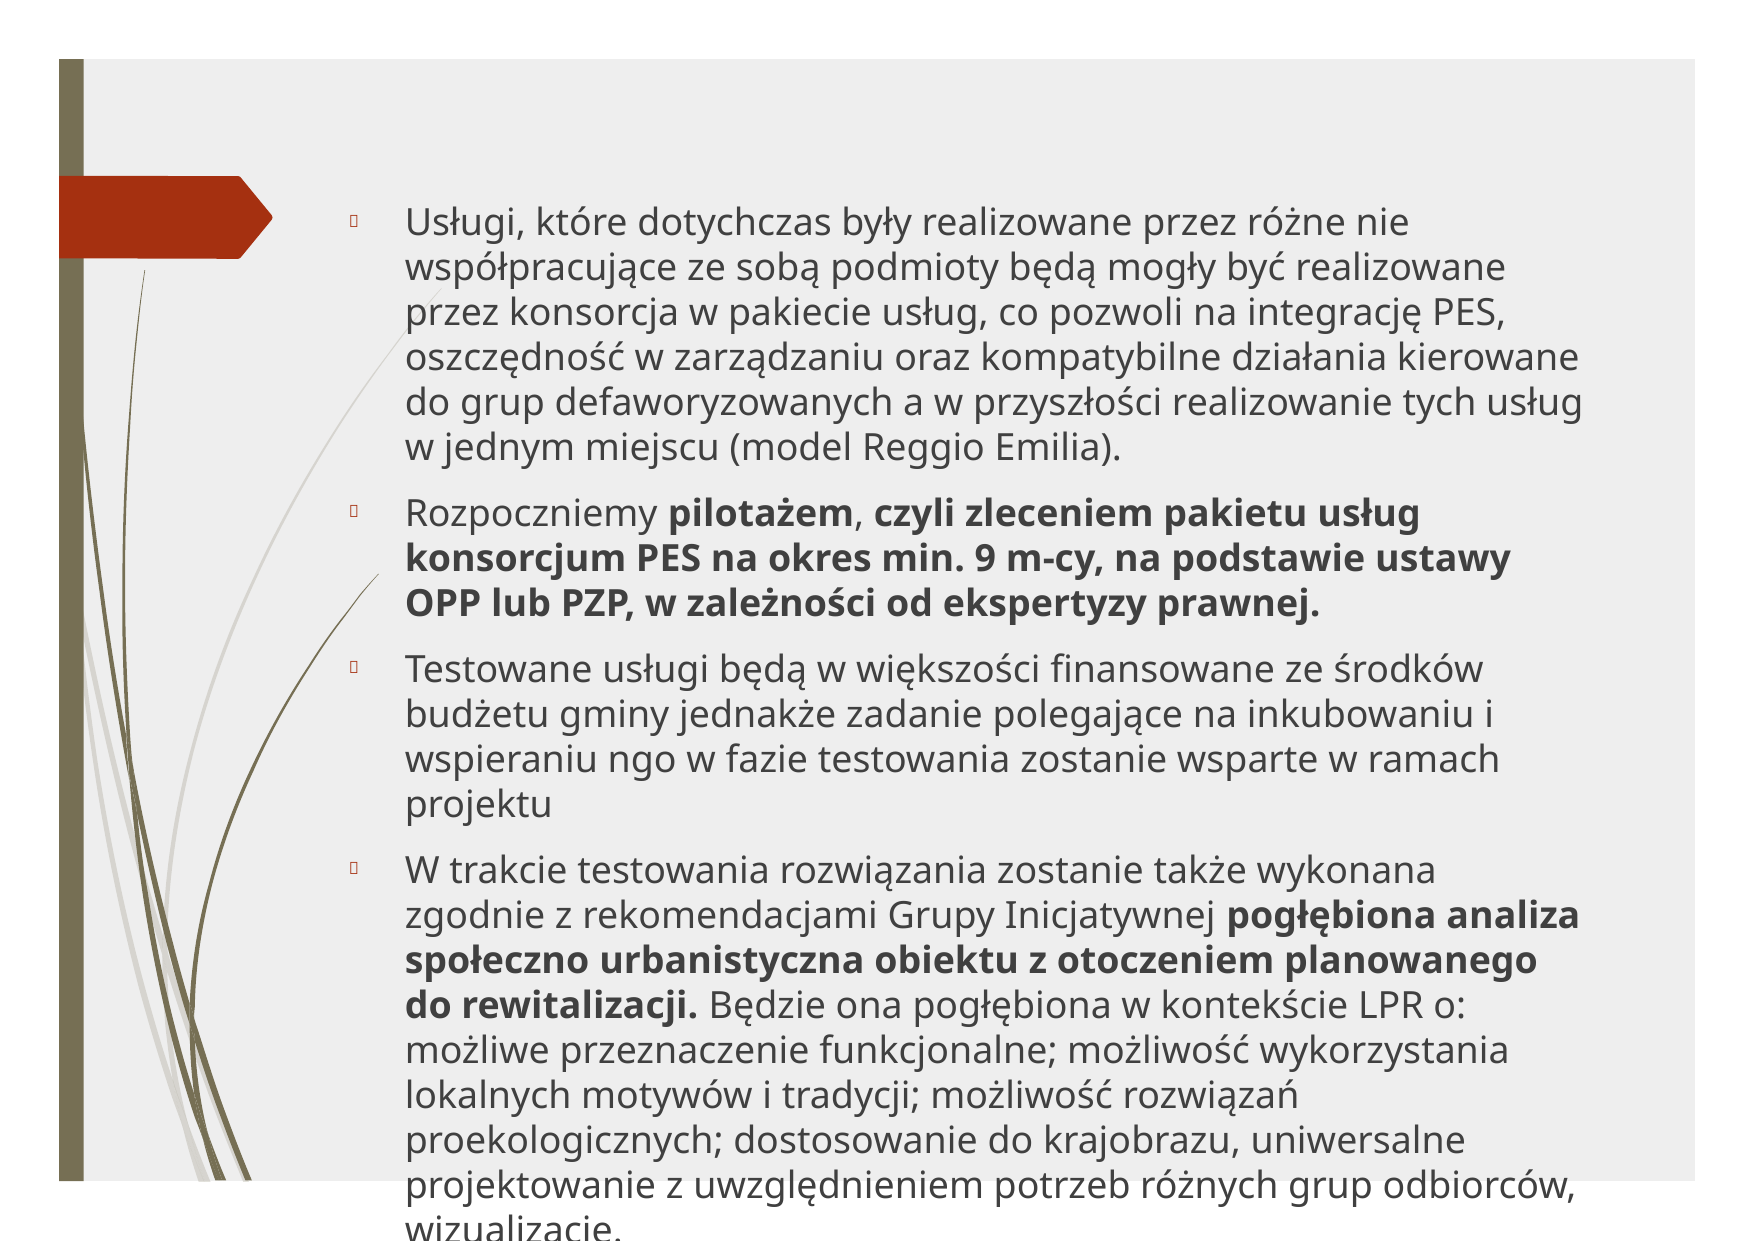

# Usługi, które dotychczas były realizowane przez różne nie współpracujące ze sobą podmioty będą mogły być realizowane przez konsorcja w pakiecie usług, co pozwoli na integrację PES, oszczędność w zarządzaniu oraz kompatybilne działania kierowane do grup defaworyzowanych a w przyszłości realizowanie tych usług w jednym miejscu (model Reggio Emilia).
Rozpoczniemy pilotażem, czyli zleceniem pakietu usług konsorcjum PES na okres min. 9 m-cy, na podstawie ustawy OPP lub PZP, w zależności od ekspertyzy prawnej.
Testowane usługi będą w większości finansowane ze środków budżetu gminy jednakże zadanie polegające na inkubowaniu i wspieraniu ngo w fazie testowania zostanie wsparte w ramach projektu
W trakcie testowania rozwiązania zostanie także wykonana zgodnie z rekomendacjami Grupy Inicjatywnej pogłębiona analiza społeczno urbanistyczna obiektu z otoczeniem planowanego do rewitalizacji. Będzie ona pogłębiona w kontekście LPR o: możliwe przeznaczenie funkcjonalne; możliwość wykorzystania lokalnych motywów i tradycji; możliwość rozwiązań proekologicznych; dostosowanie do krajobrazu, uniwersalne projektowanie z uwzględnieniem potrzeb różnych grup odbiorców, wizualizacje.